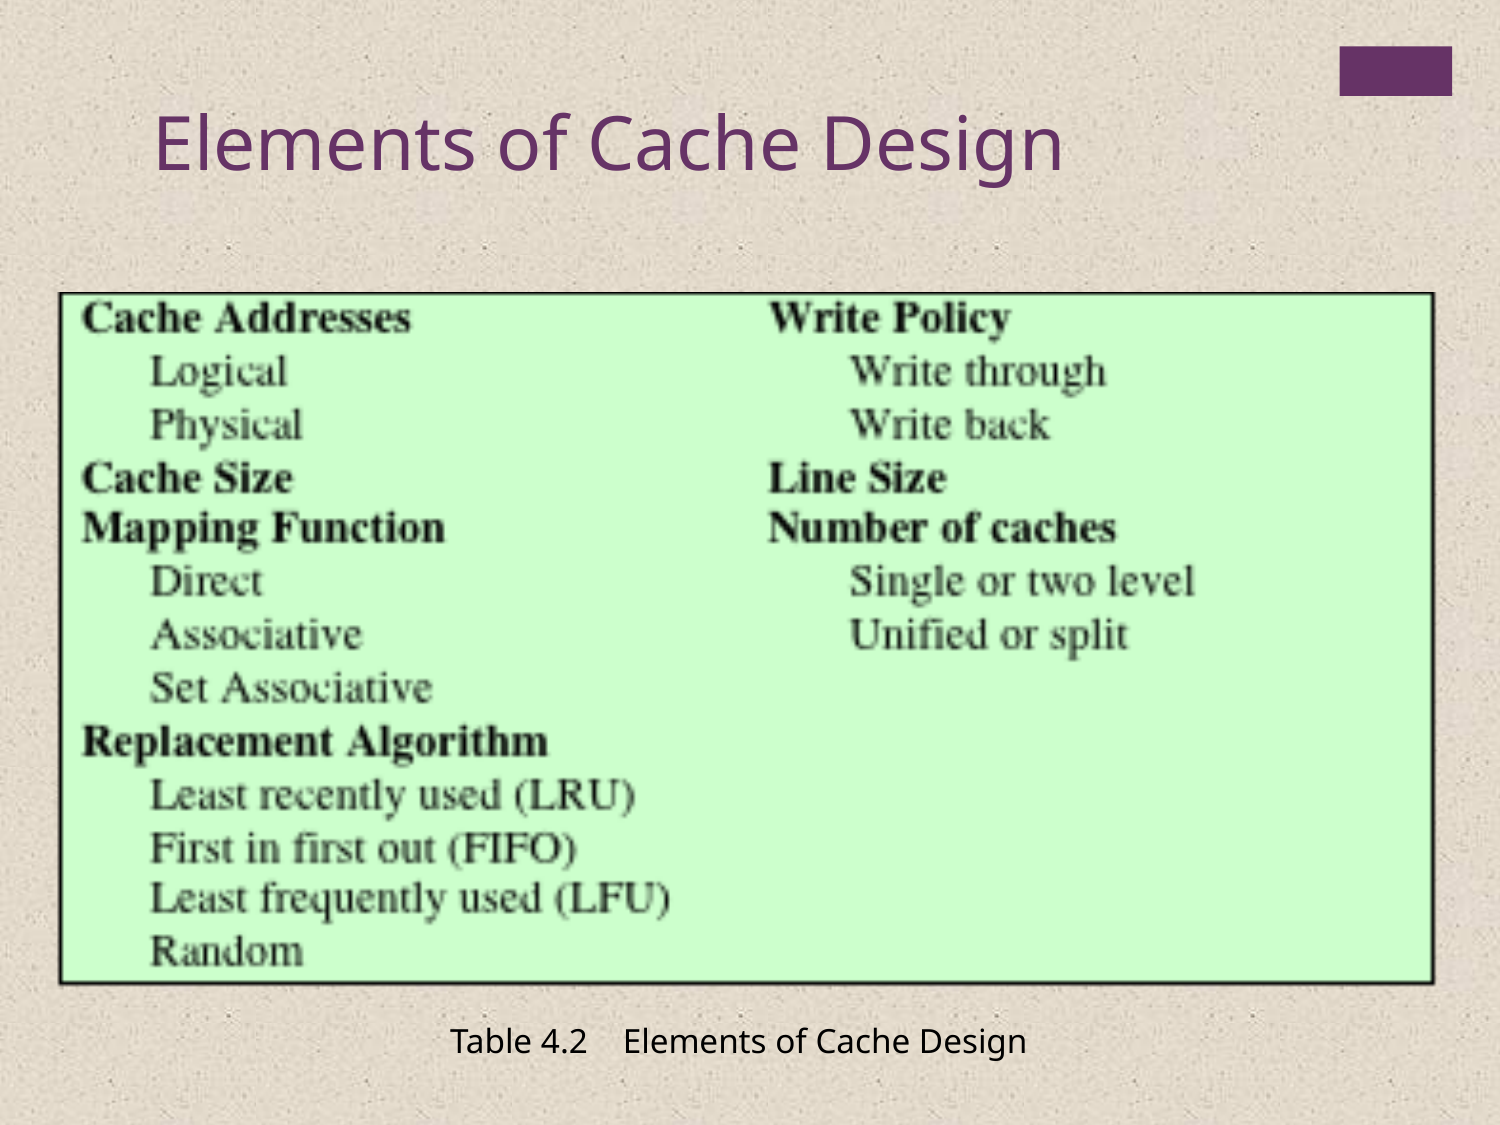

# Elements of Cache Design
Table 4.2 Elements of Cache Design